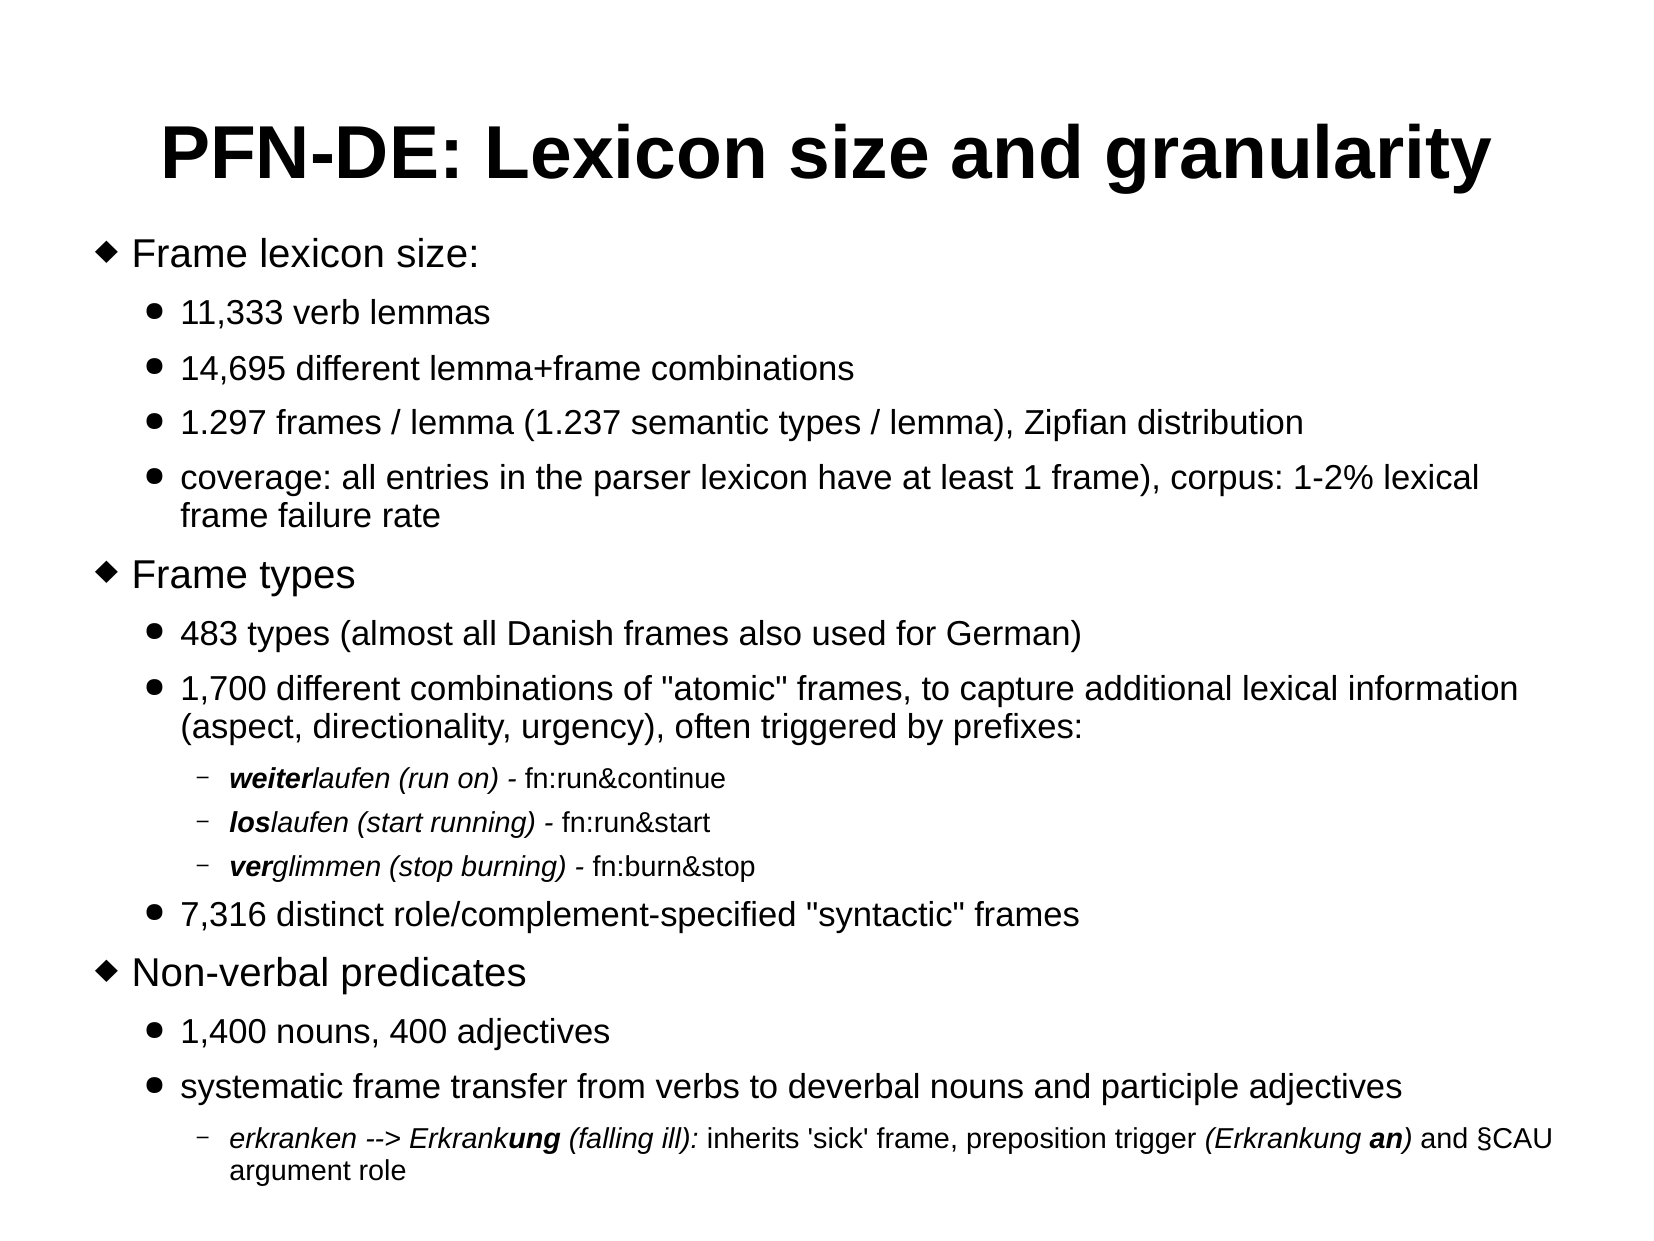

# PFN-DE: Lexicon size and granularity
Frame lexicon size:
11,333 verb lemmas
14,695 different lemma+frame combinations
1.297 frames / lemma (1.237 semantic types / lemma), Zipfian distribution
coverage: all entries in the parser lexicon have at least 1 frame), corpus: 1-2% lexical frame failure rate
Frame types
483 types (almost all Danish frames also used for German)
1,700 different combinations of "atomic" frames, to capture additional lexical information (aspect, directionality, urgency), often triggered by prefixes:
weiterlaufen (run on) - fn:run&continue
loslaufen (start running) - fn:run&start
verglimmen (stop burning) - fn:burn&stop
7,316 distinct role/complement-specified "syntactic" frames
Non-verbal predicates
1,400 nouns, 400 adjectives
systematic frame transfer from verbs to deverbal nouns and participle adjectives
erkranken --> Erkrankung (falling ill): inherits 'sick' frame, preposition trigger (Erkrankung an) and §CAU argument role